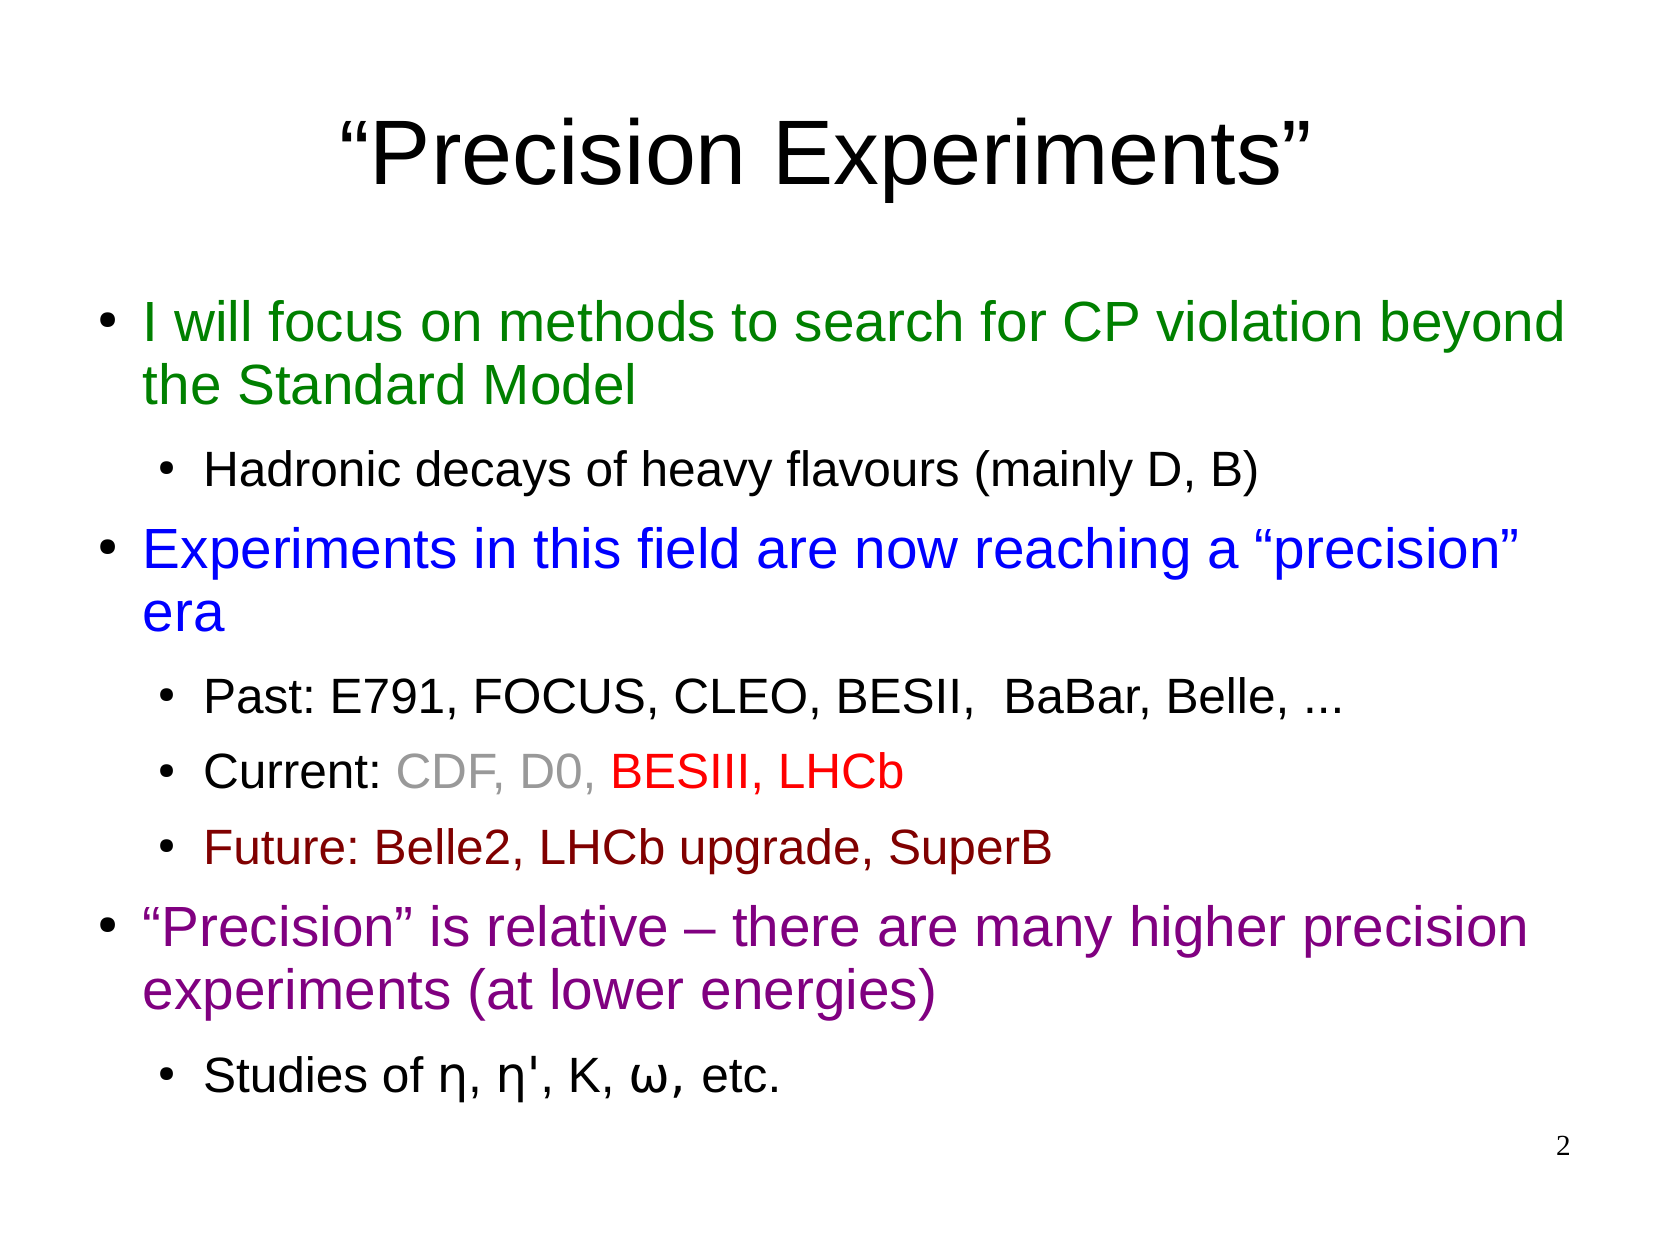

# “Precision Experiments”
I will focus on methods to search for CP violation beyond the Standard Model
Hadronic decays of heavy flavours (mainly D, B)
Experiments in this field are now reaching a “precision” era
Past: E791, FOCUS, CLEO, BESII, BaBar, Belle, ...
Current: CDF, D0, BESIII, LHCb
Future: Belle2, LHCb upgrade, SuperB
“Precision” is relative – there are many higher precision experiments (at lower energies)
Studies of η, η', K, ω, etc.
2